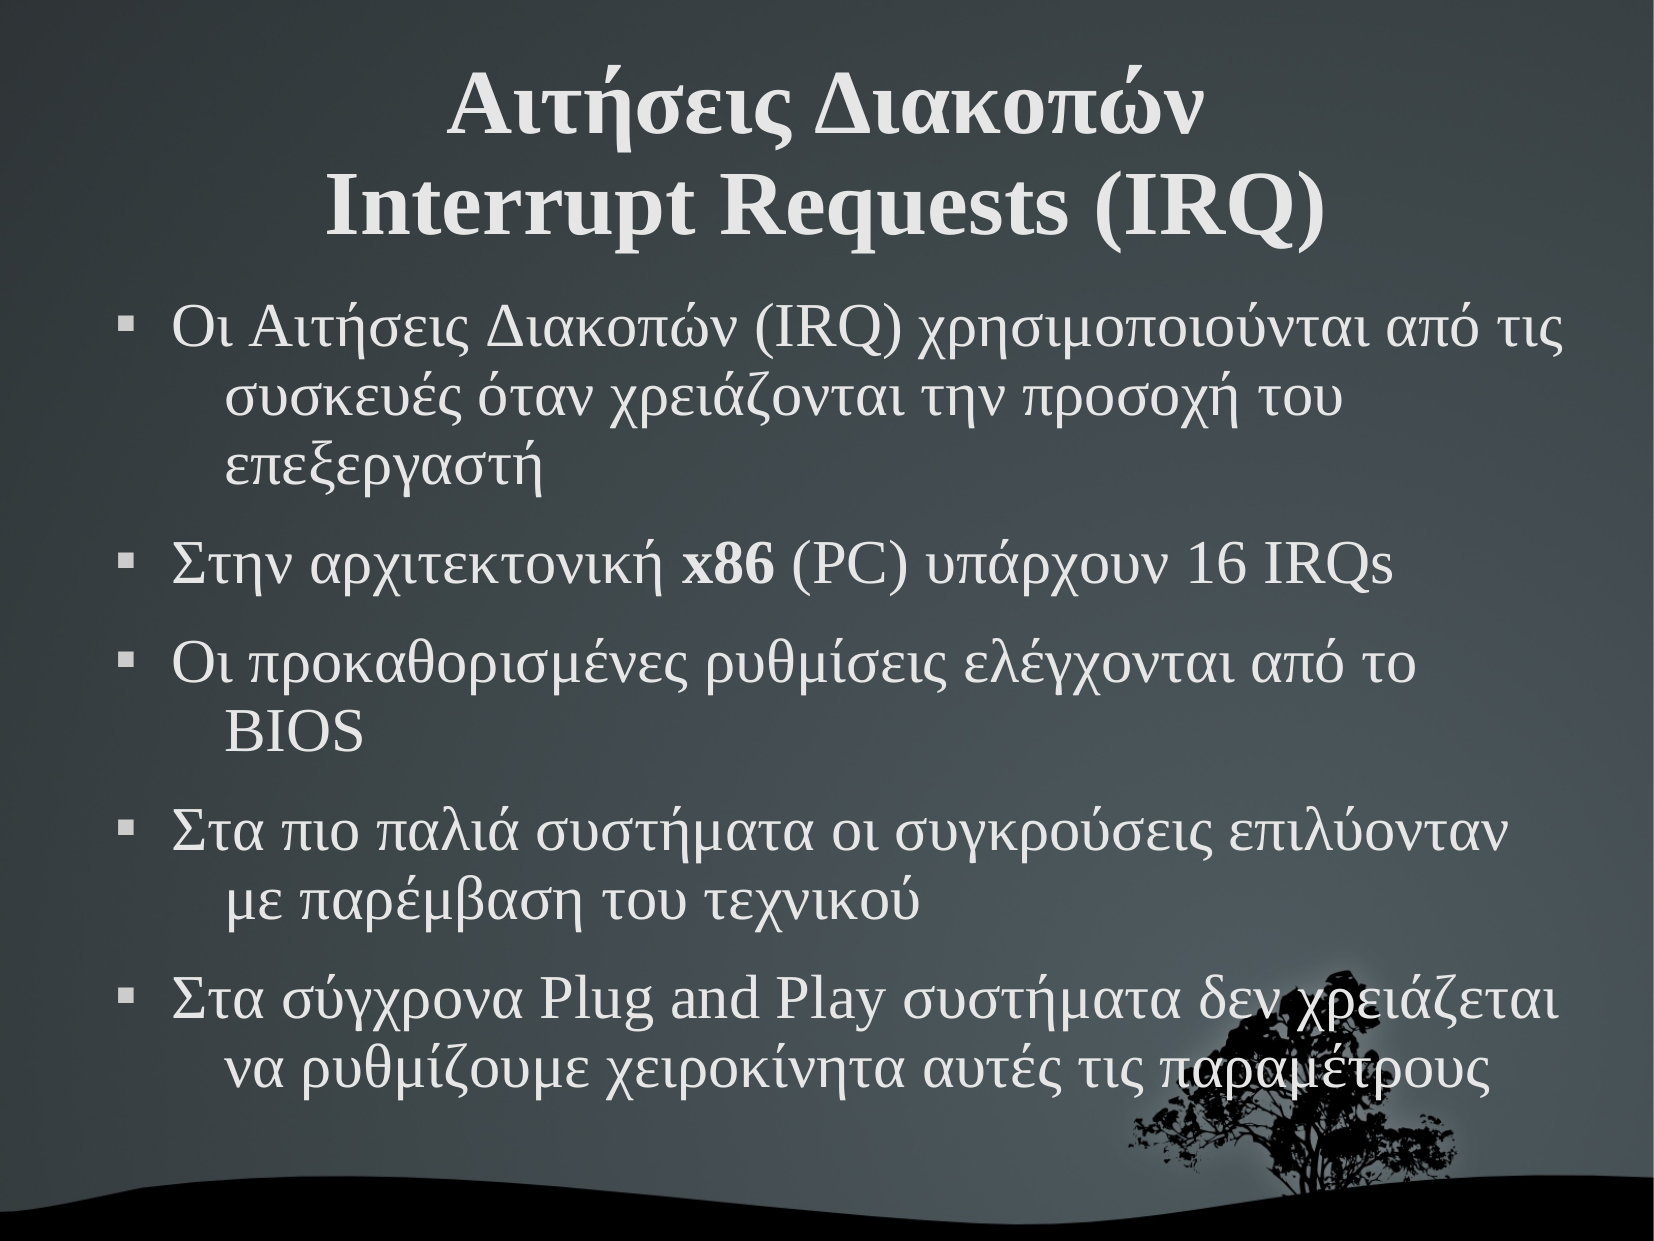

# Αιτήσεις Διακοπών Interrupt Requests (IRQ)
Οι Αιτήσεις Διακοπών (IRQ) χρησιμοποιούνται από τις συσκευές όταν χρειάζονται την προσοχή του επεξεργαστή
Στην αρχιτεκτονική x86 (PC) υπάρχουν 16 IRQs
Οι προκαθορισμένες ρυθμίσεις ελέγχονται από το BIOS
Στα πιο παλιά συστήματα οι συγκρούσεις επιλύονταν με παρέμβαση του τεχνικού
Στα σύγχρονα Plug and Play συστήματα δεν χρειάζεται να ρυθμίζουμε χειροκίνητα αυτές τις παραμέτρους